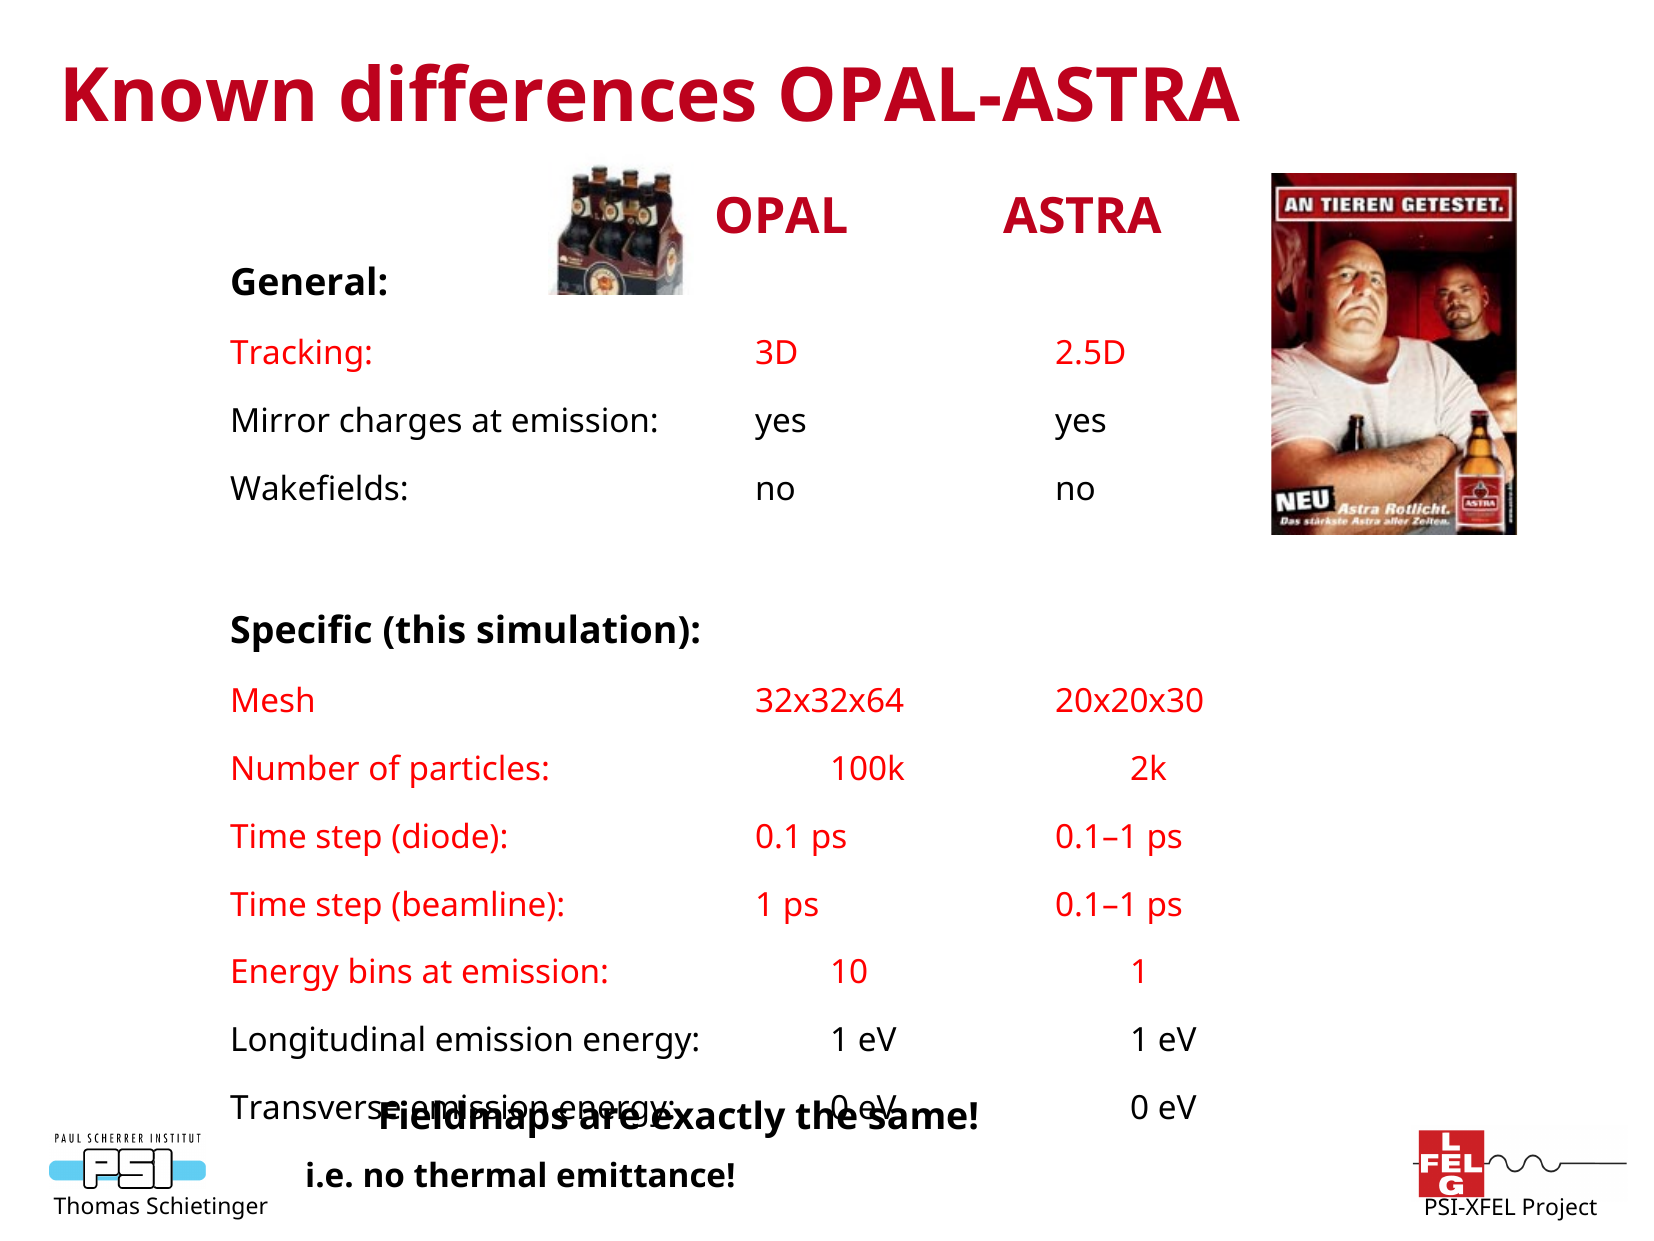

# Known differences OPAL-ASTRA
OPAL
ASTRA
General:
Tracking:						3D				2.5D
Mirror charges at emission:		yes				yes
Wakefields:					no				no
Specific (this simulation):
Mesh						32x32x64			20x20x30
Number of particles:				100k				2k
Time step (diode):				0.1 ps			0.1–1 ps
Time step (beamline):			1 ps				0.1–1 ps
Energy bins at emission:			10				1
Longitudinal emission energy:		1 eV				1 eV
Transverse emission energy: 		0 eV				0 eV
	i.e. no thermal emittance!
Fieldmaps are exactly the same!